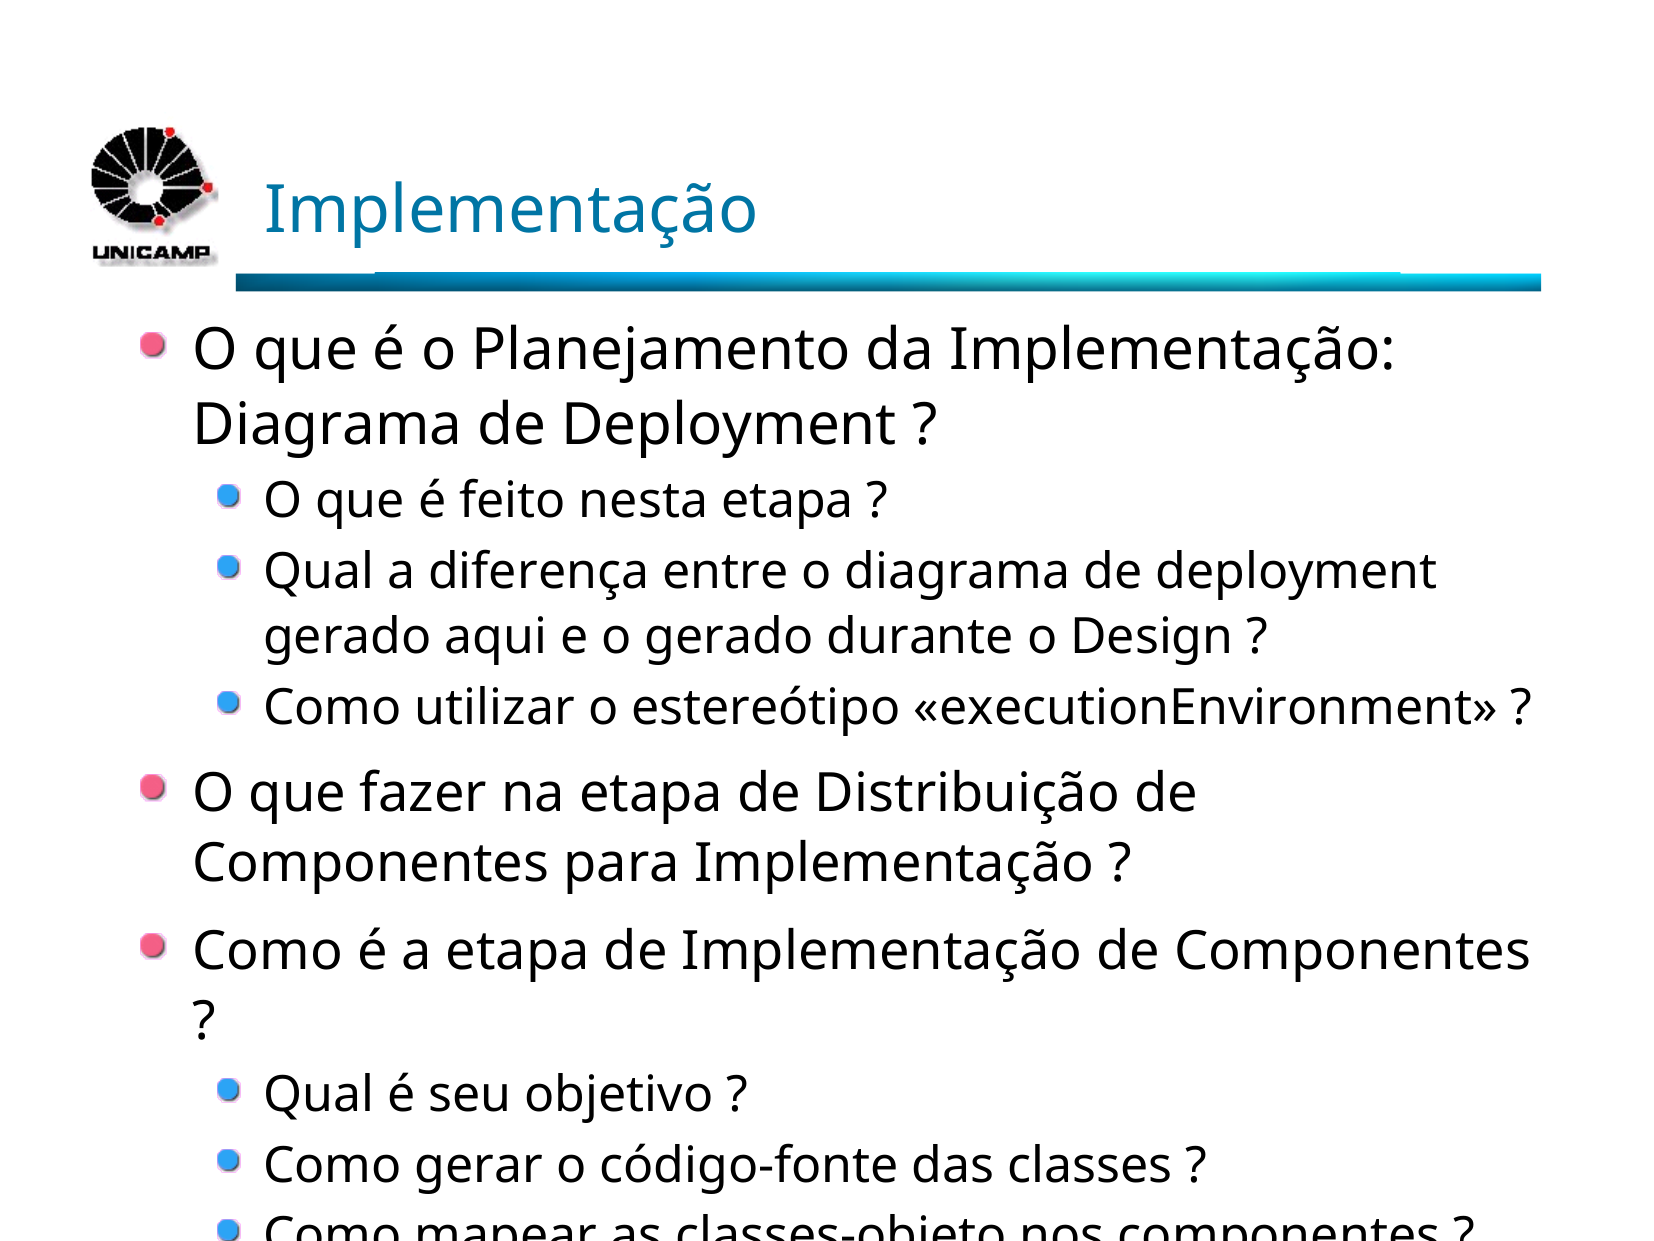

# Implementação
O que é o Planejamento da Implementação: Diagrama de Deployment ?
O que é feito nesta etapa ?
Qual a diferença entre o diagrama de deployment gerado aqui e o gerado durante o Design ?
Como utilizar o estereótipo «executionEnvironment» ?
O que fazer na etapa de Distribuição de Componentes para Implementação ?
Como é a etapa de Implementação de Componentes ?
Qual é seu objetivo ?
Como gerar o código-fonte das classes ?
Como mapear as classes-objeto nos componentes ?